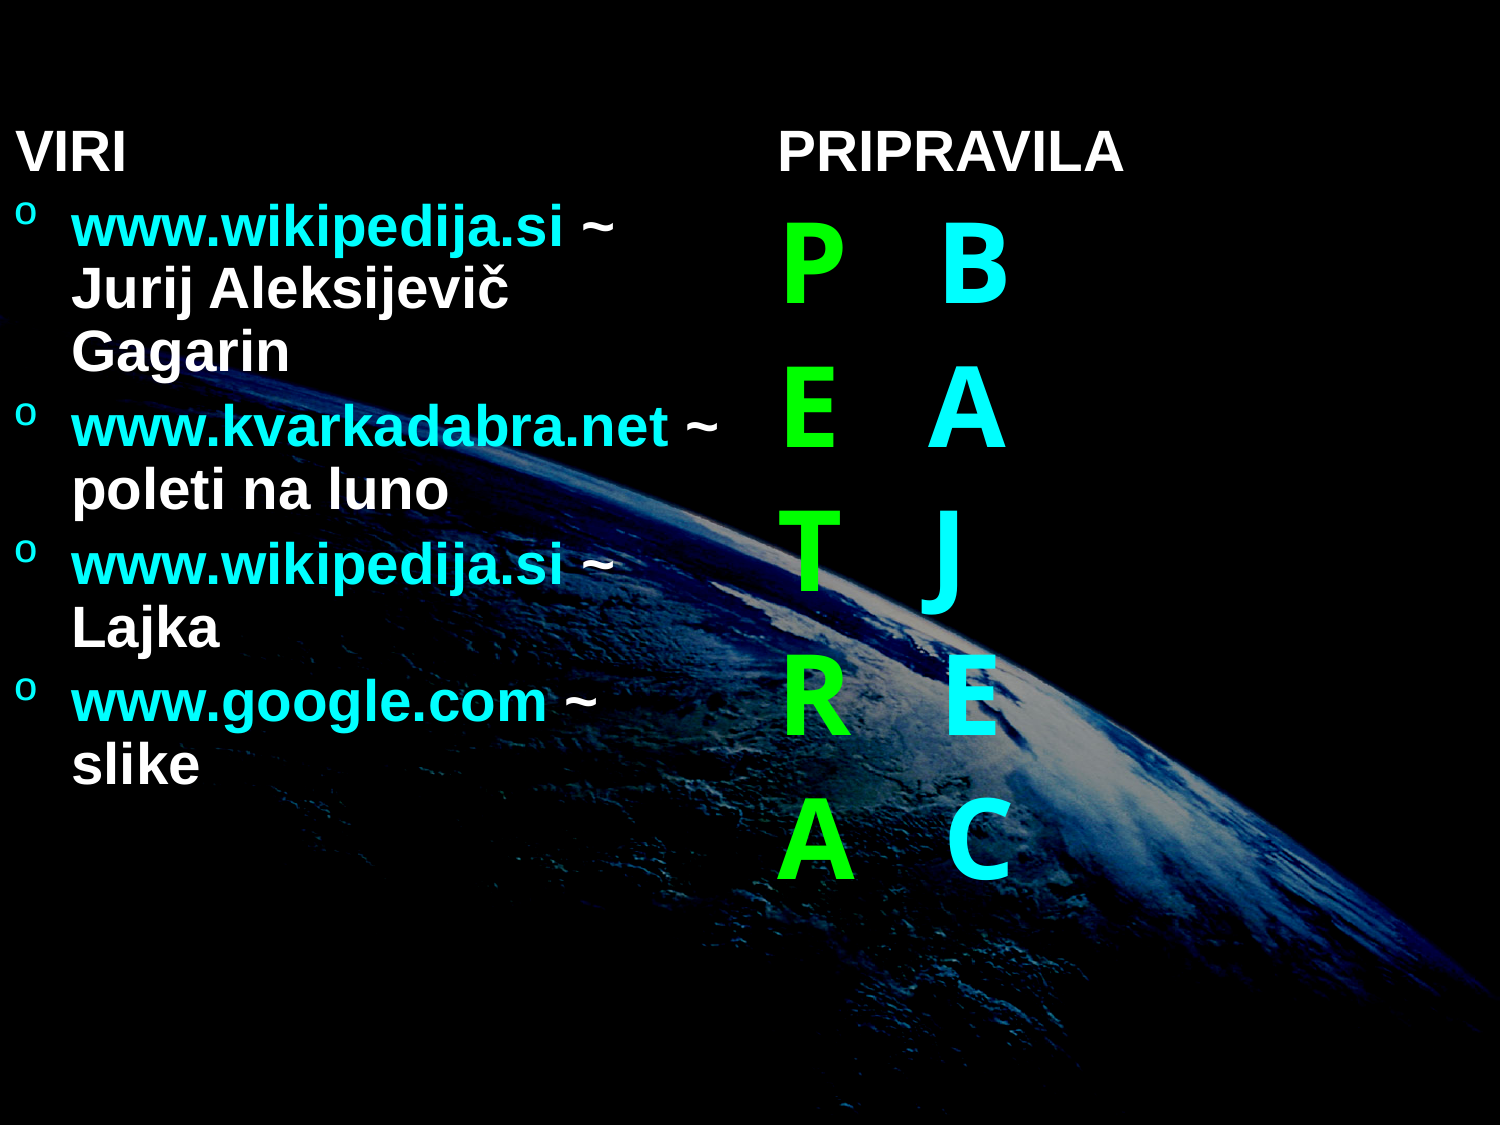

# VIRI
www.wikipedija.si ~ Jurij Aleksijevič Gagarin
www.kvarkadabra.net ~ poleti na luno
www.wikipedija.si ~ Lajka
www.google.com ~ slike
PRIPRAVILA
P B
E A
T J
R E
A C